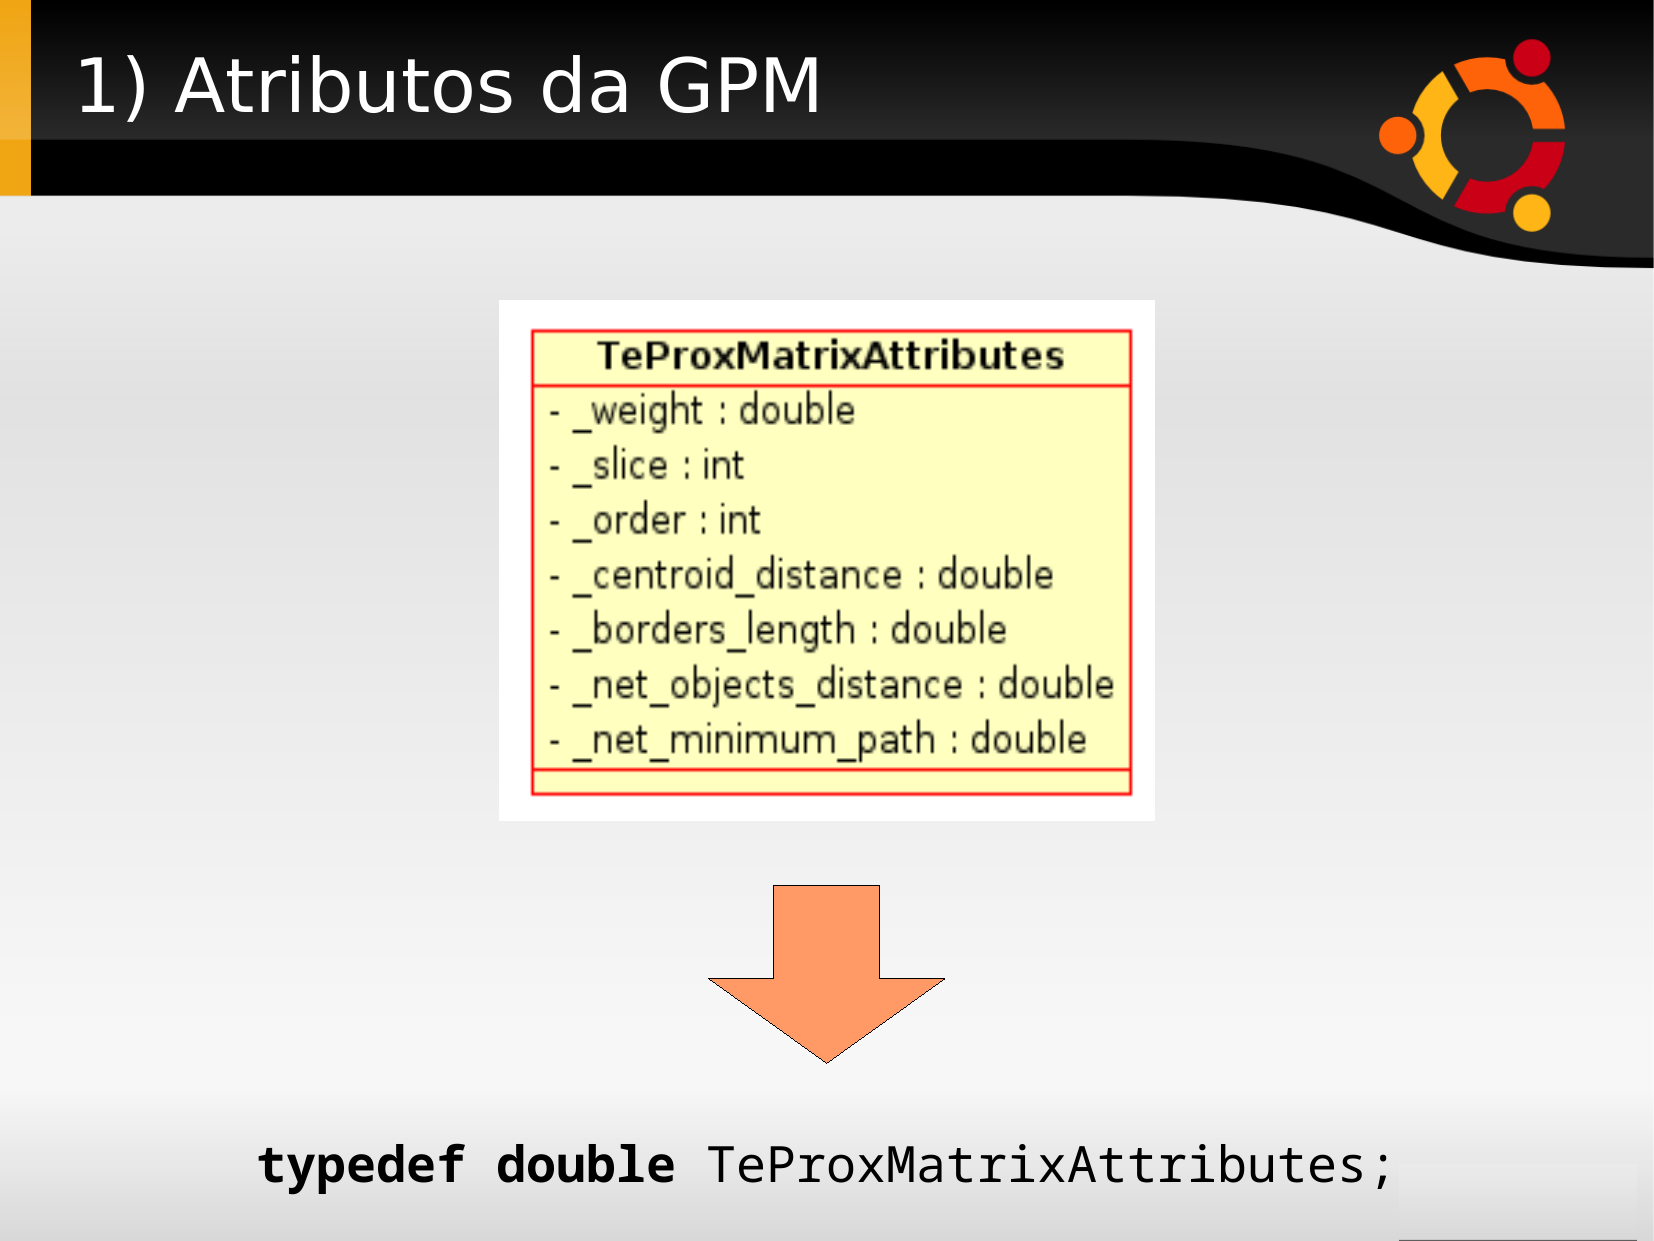

1) Atributos da GPM
typedef double TeProxMatrixAttributes;